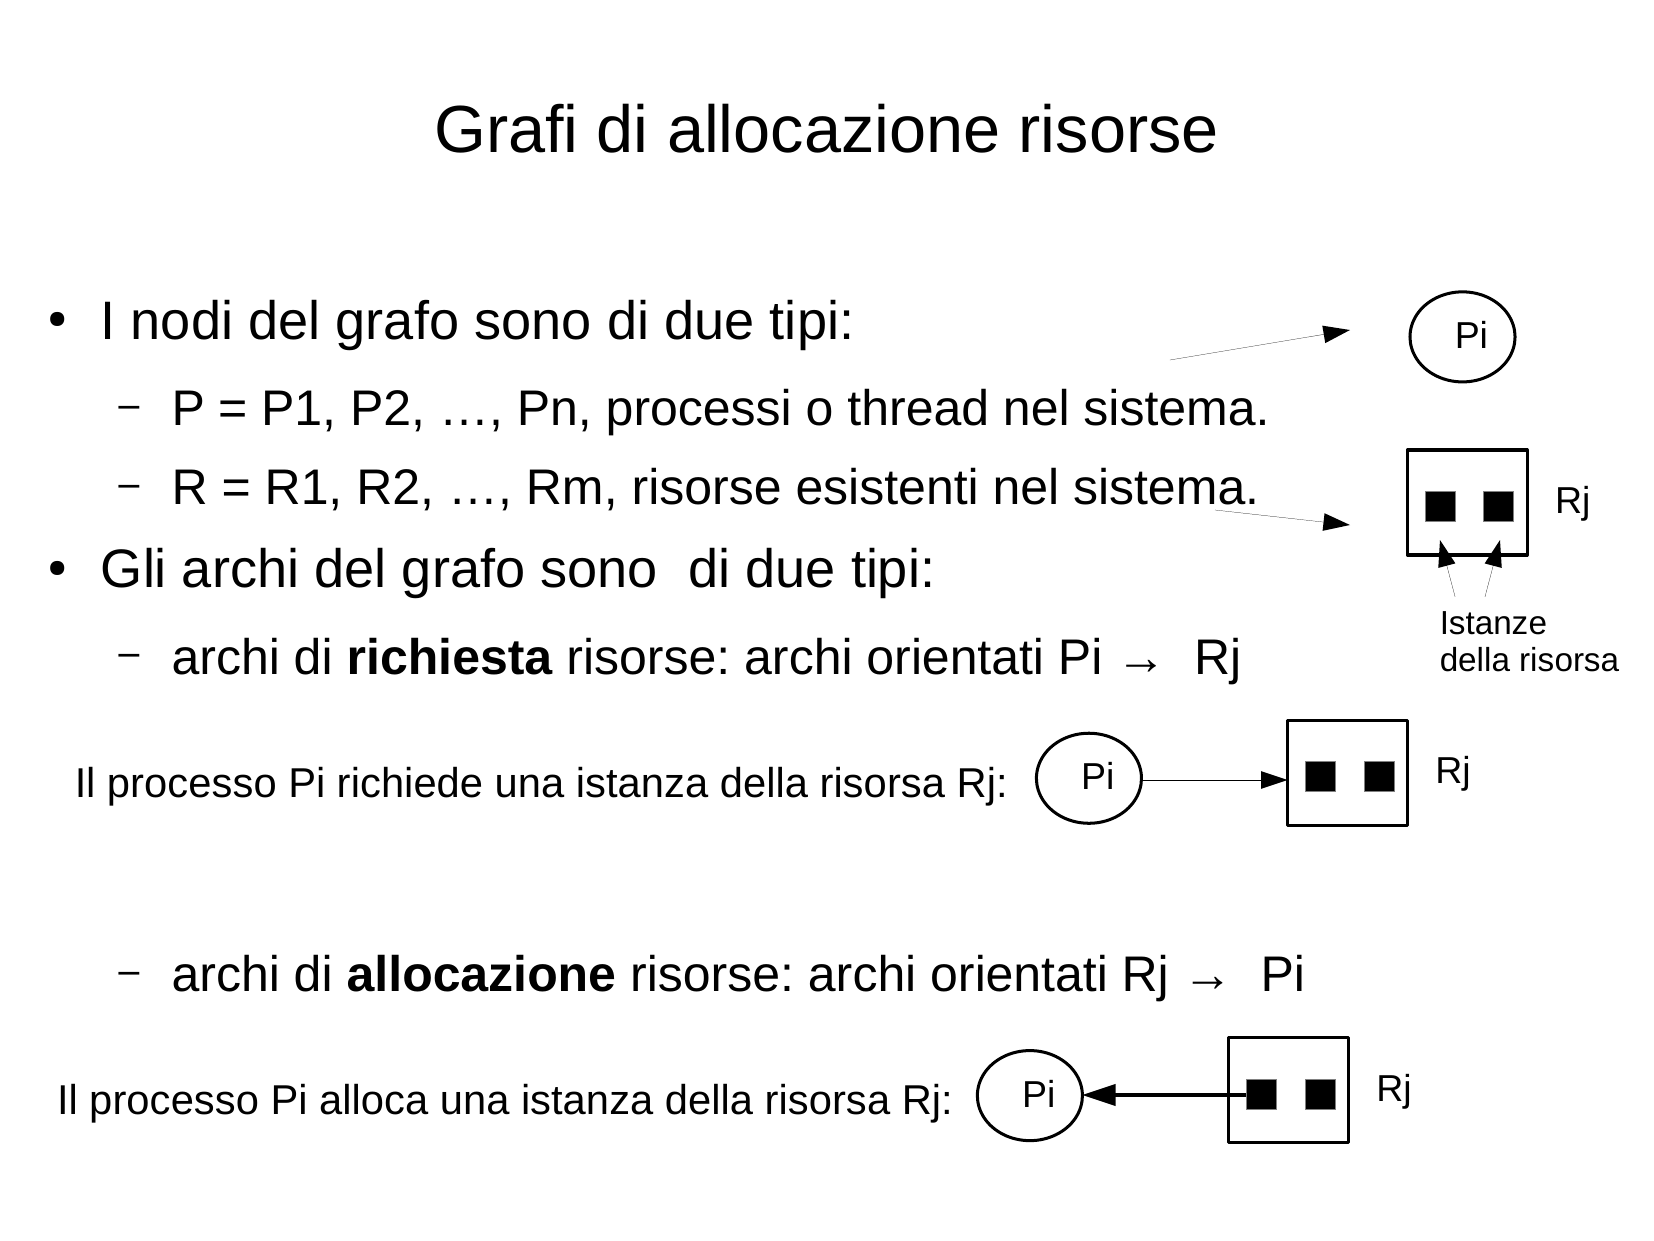

# Grafi di allocazione risorse
I nodi del grafo sono di due tipi:
P = P1, P2, …, Pn, processi o thread nel sistema.
R = R1, R2, …, Rm, risorse esistenti nel sistema.
Gli archi del grafo sono di due tipi:
archi di richiesta risorse: archi orientati Pi → Rj
archi di allocazione risorse: archi orientati Rj → Pi
Pi
Rj
Istanze della risorsa
Rj
Pi
Il processo Pi richiede una istanza della risorsa Rj:
Rj
Pi
Il processo Pi alloca una istanza della risorsa Rj: